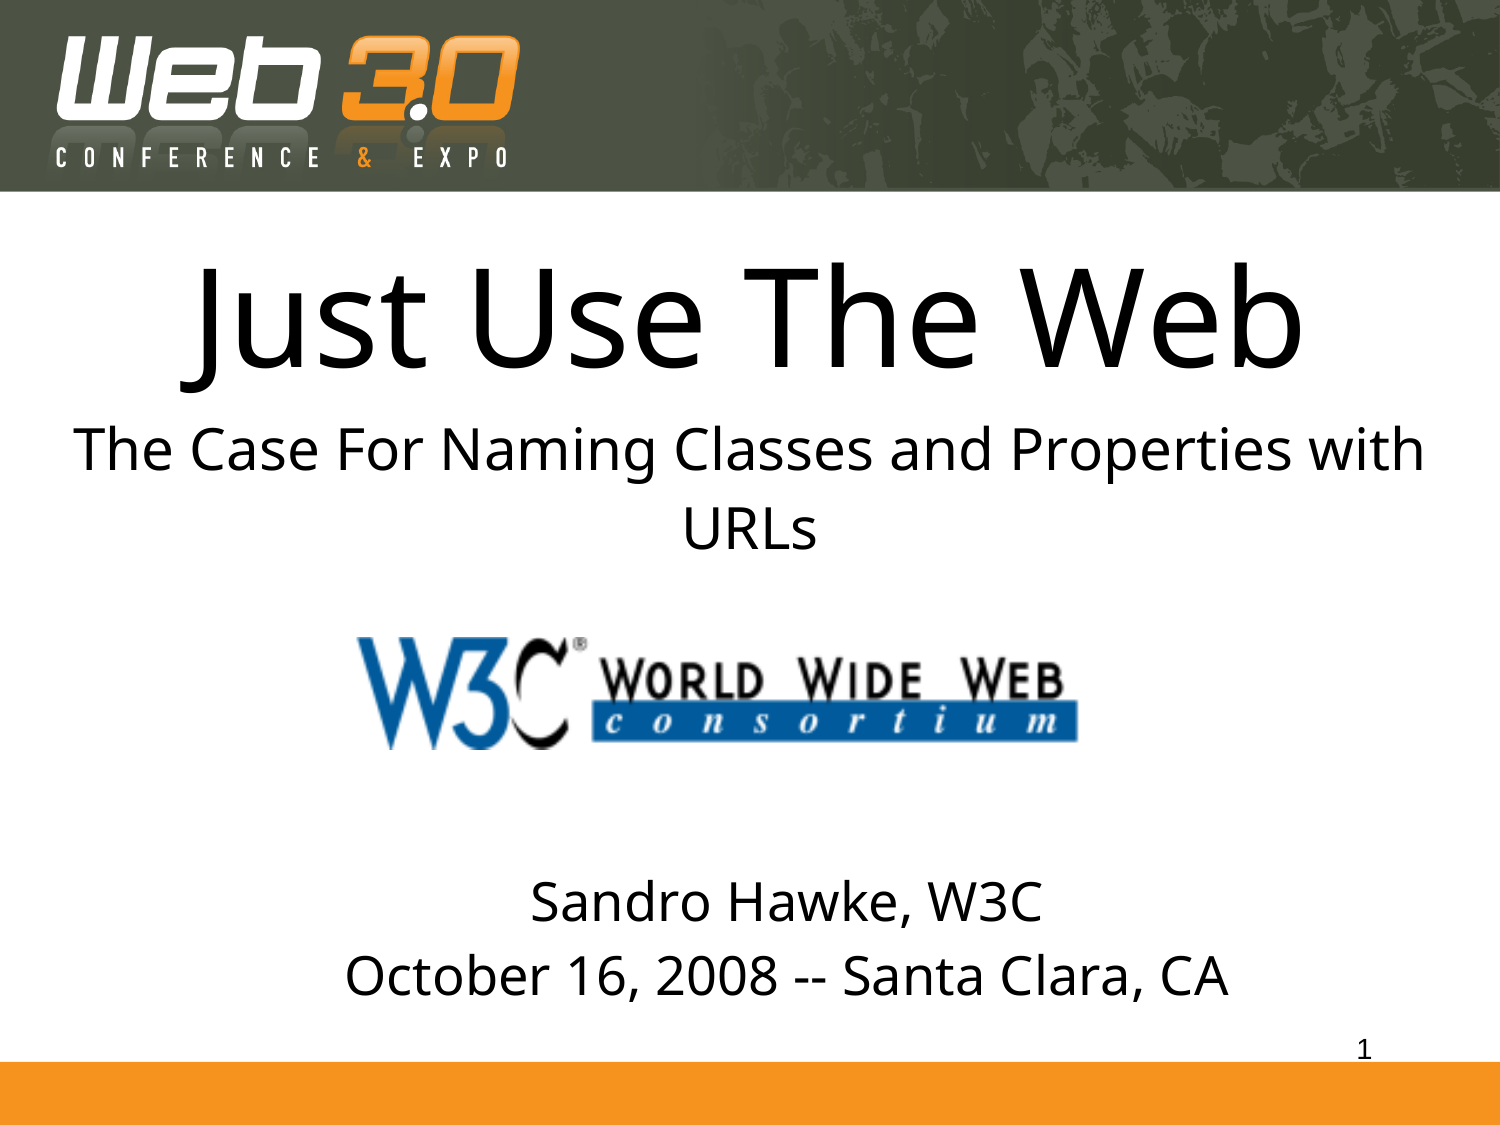

# Just Use The Web The Case For Naming Classes and Properties with URLs
Sandro Hawke, W3C
October 16, 2008 -- Santa Clara, CA
1